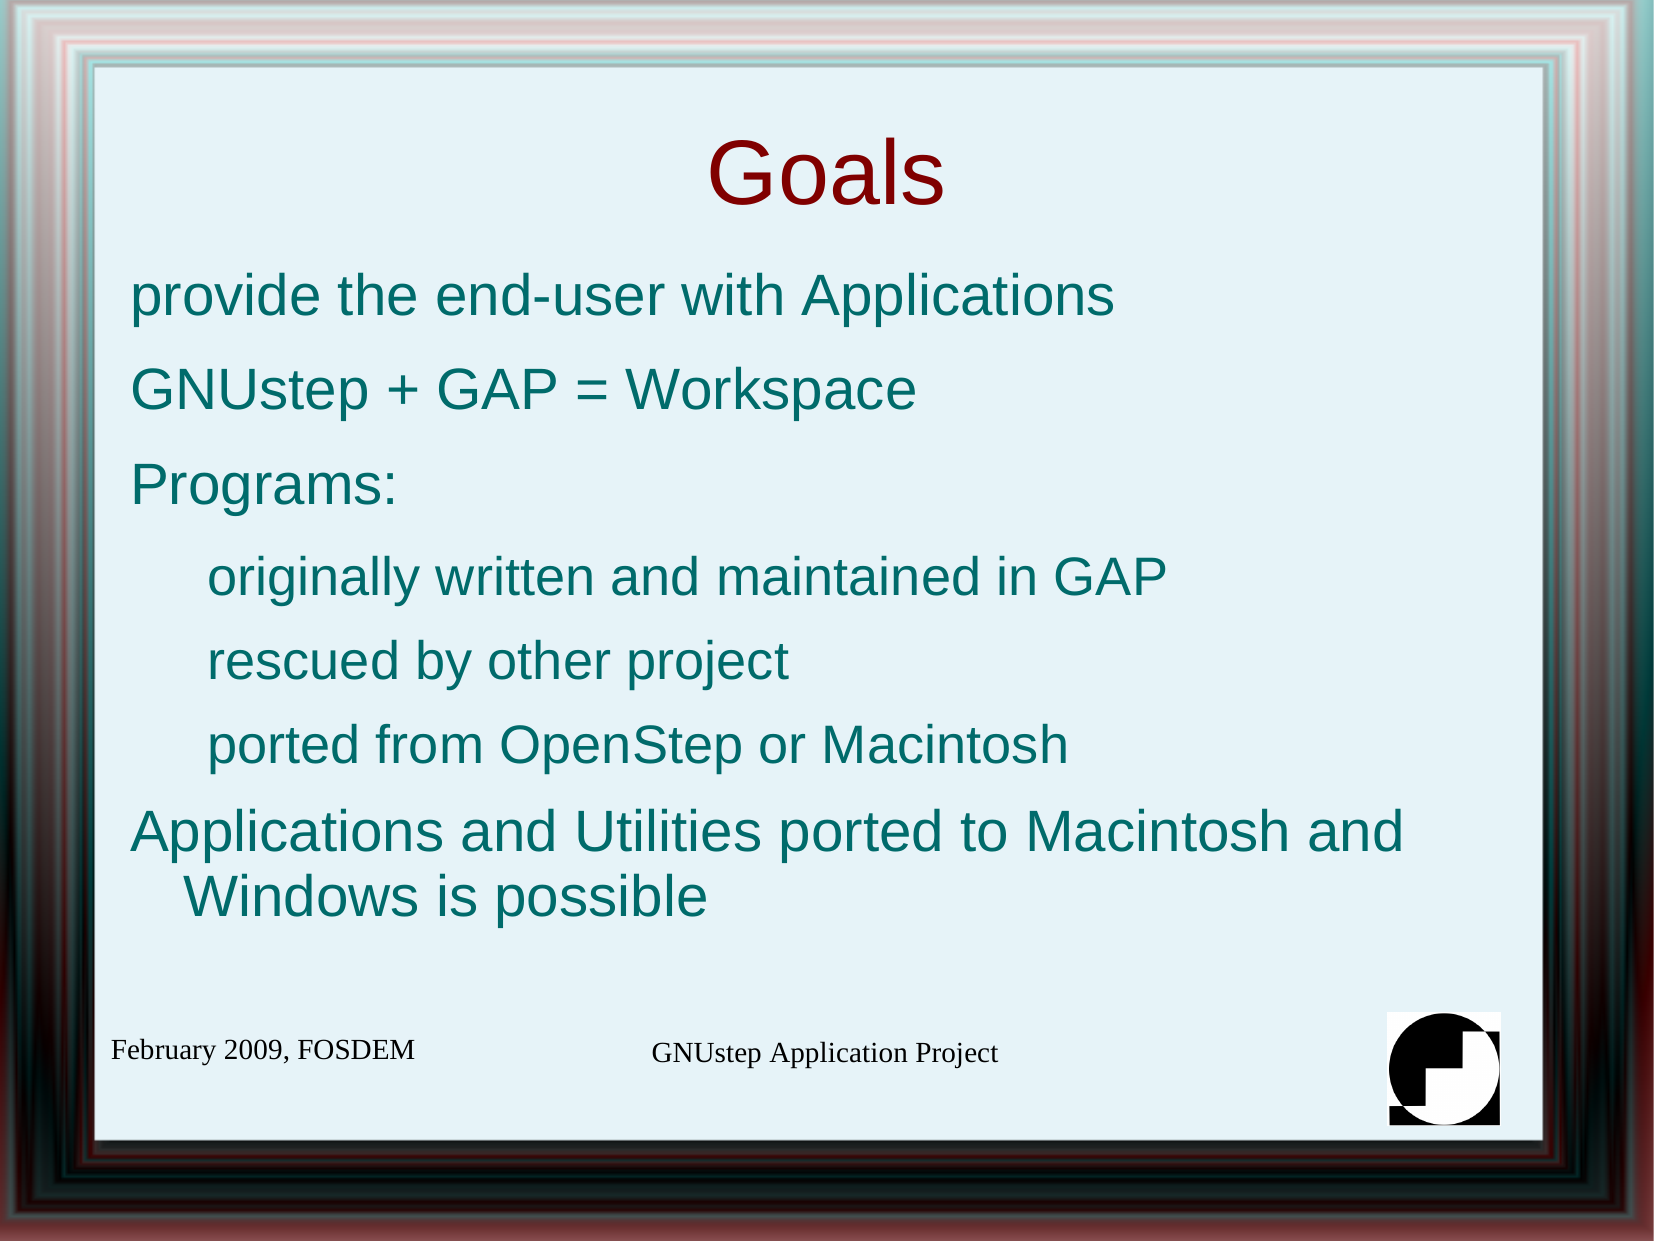

# Goals
provide the end-user with Applications
GNUstep + GAP = Workspace
Programs:
originally written and maintained in GAP
rescued by other project
ported from OpenStep or Macintosh
Applications and Utilities ported to Macintosh and Windows is possible